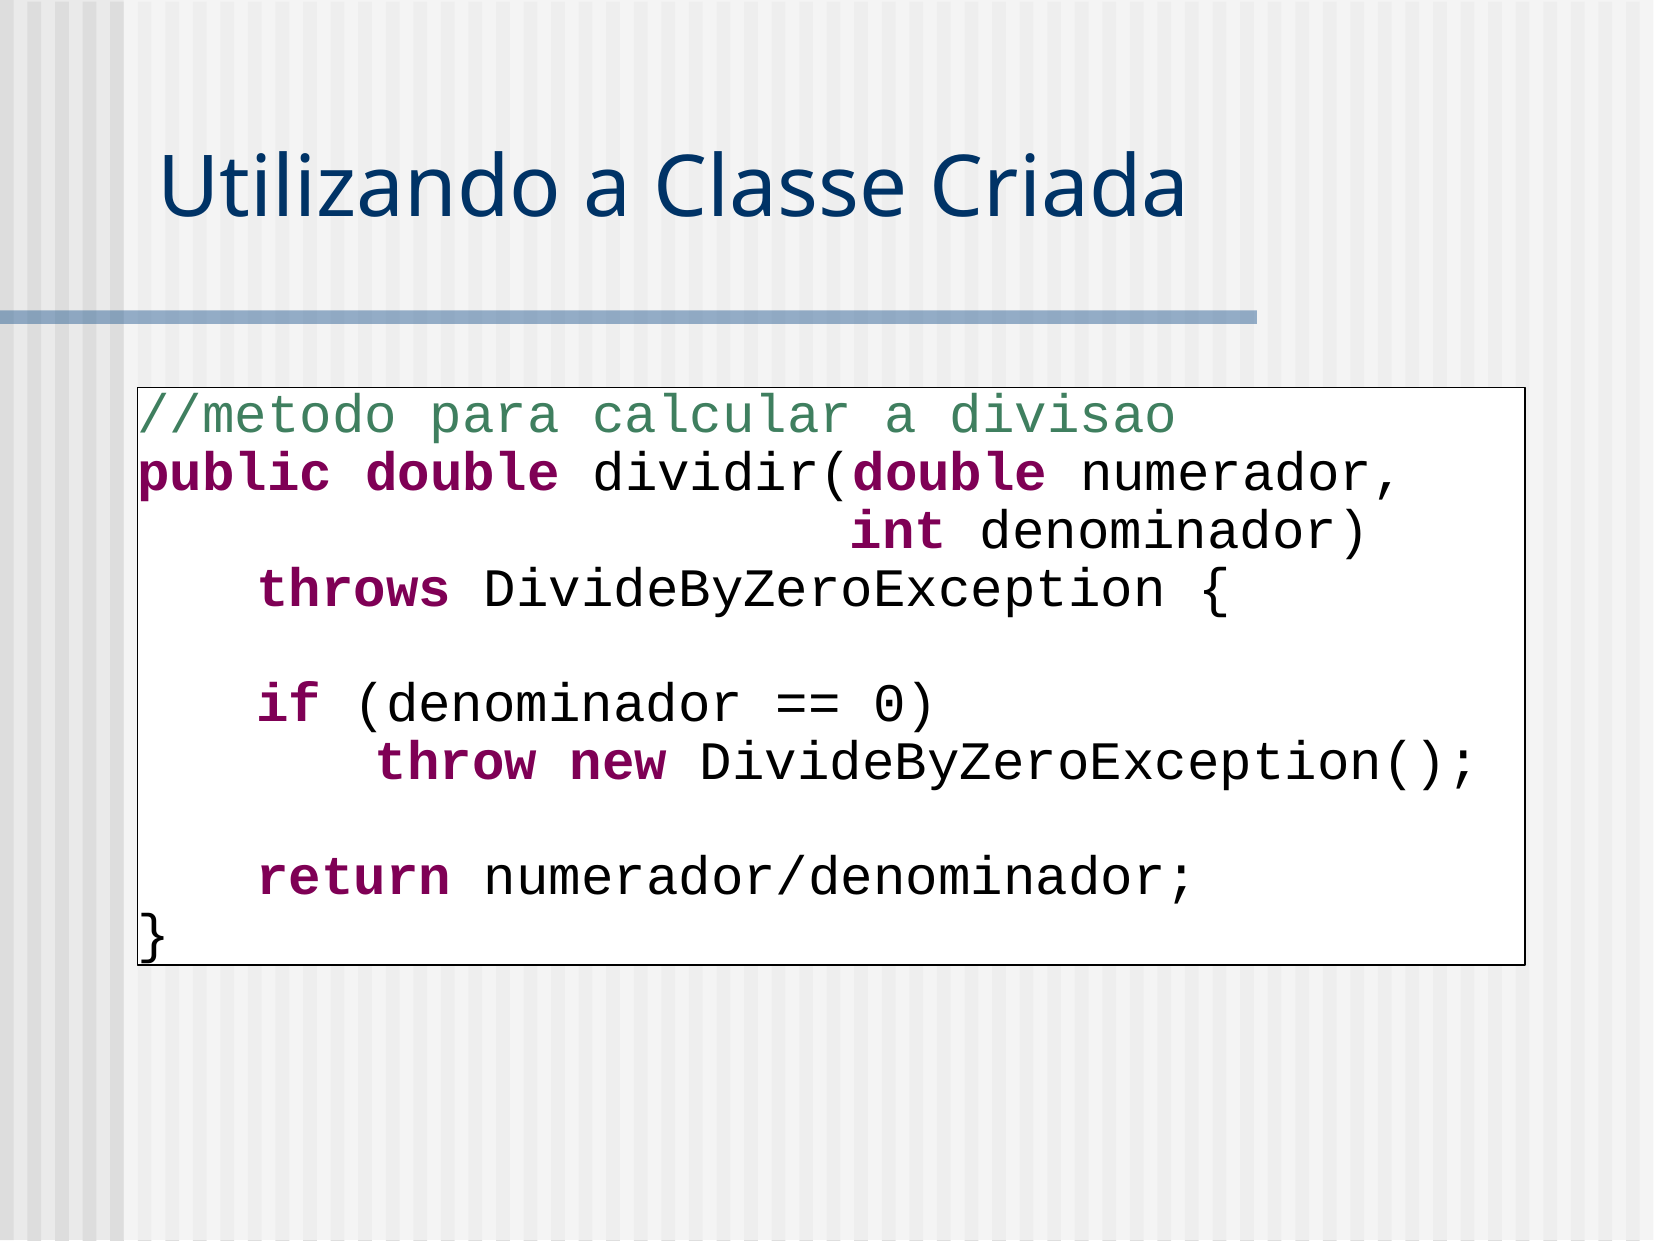

# Utilizando a Classe Criada
//metodo para calcular a divisao
public double dividir(double numerador,
						int denominador)
	throws DivideByZeroException {
	if (denominador == 0)
		throw new DivideByZeroException();
	return numerador/denominador;
}